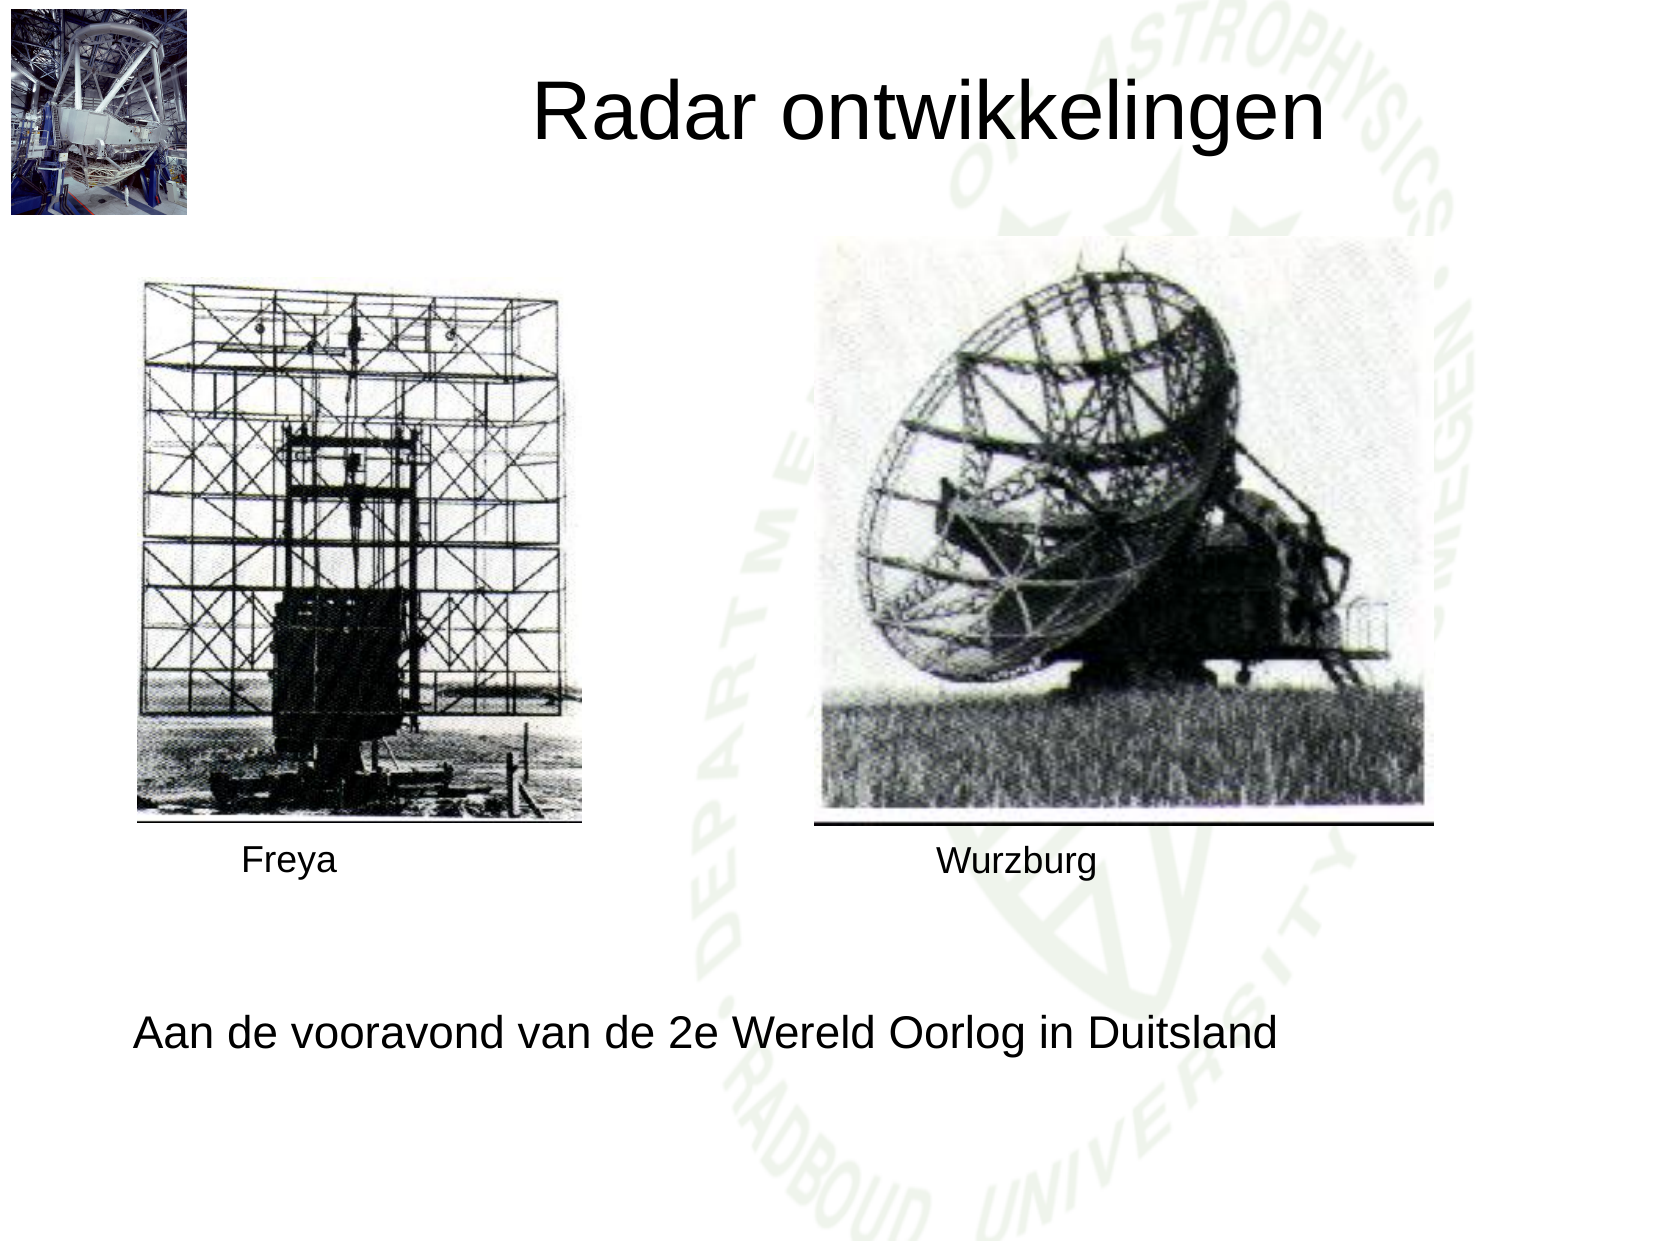

Radar ontwikkelingen
Freya
Wurzburg
Aan de vooravond van de 2e Wereld Oorlog in Duitsland